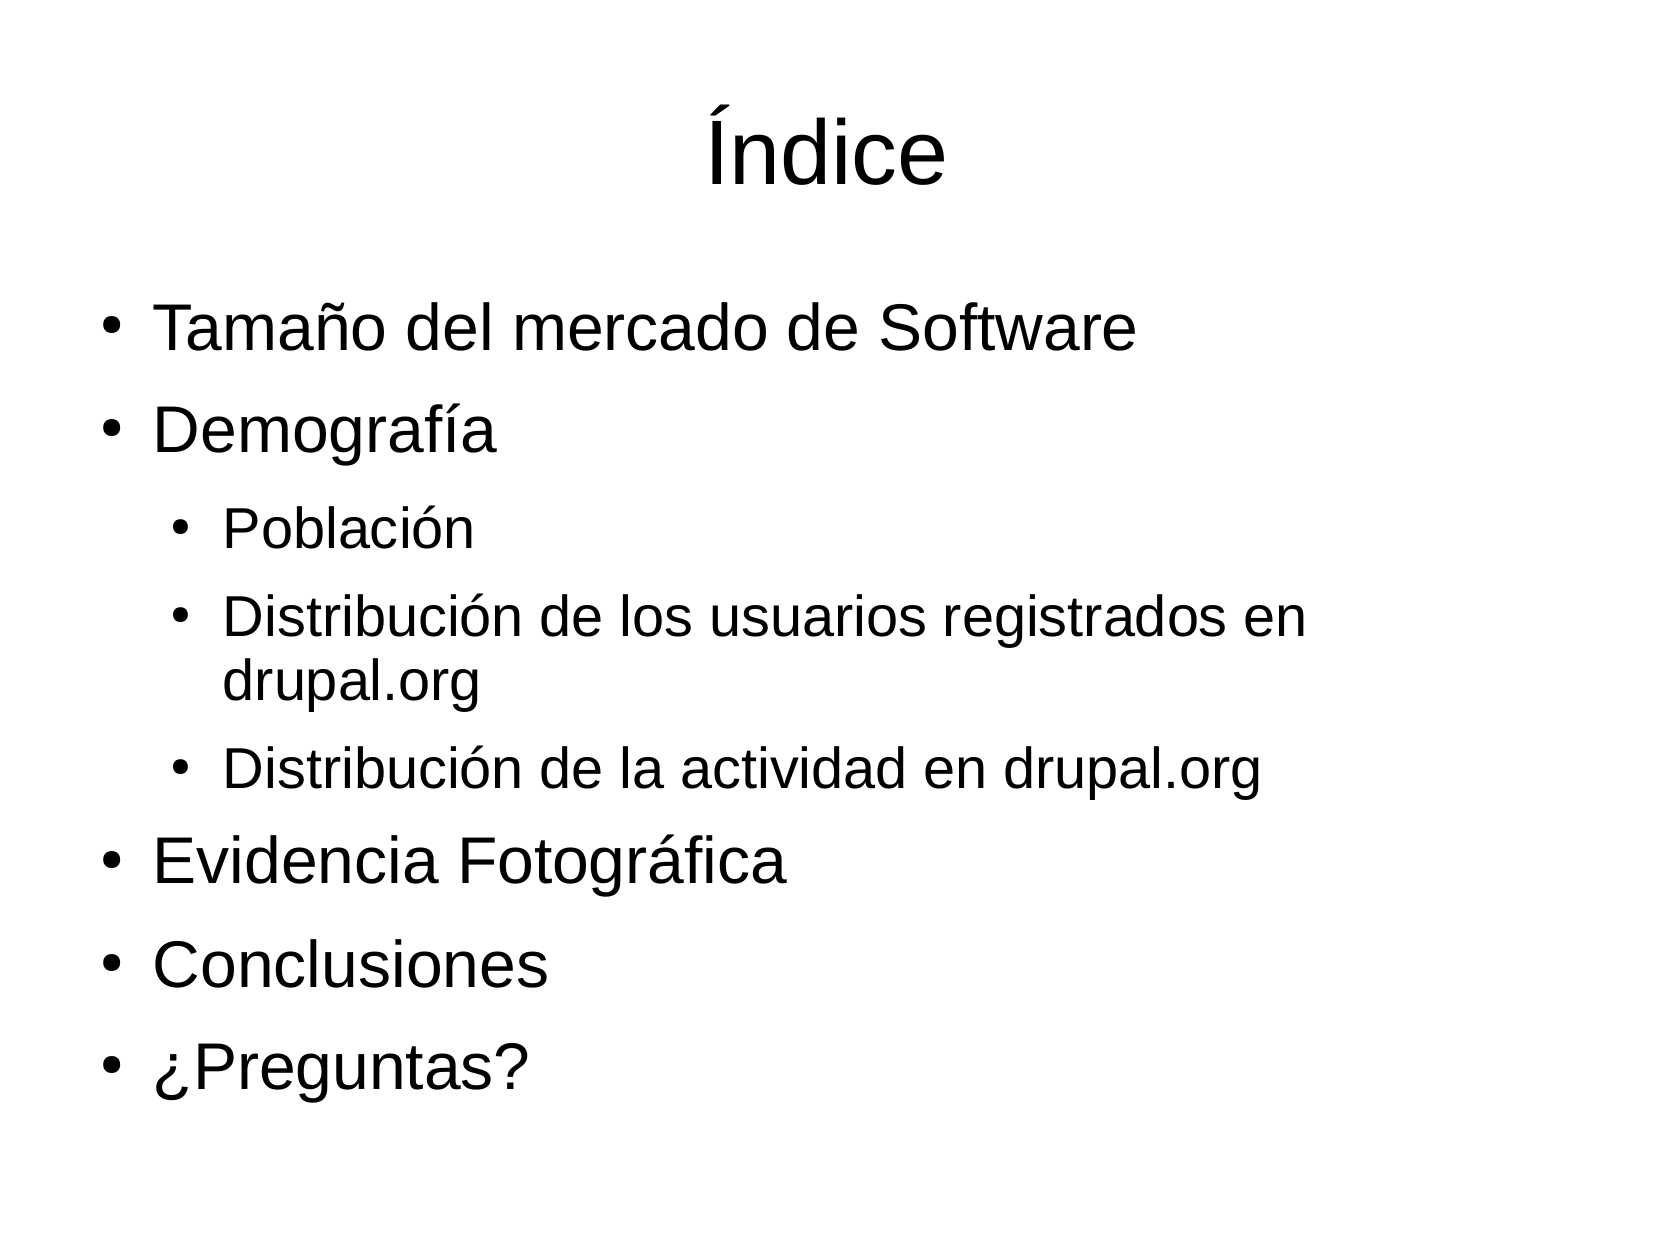

# Índice
Tamaño del mercado de Software
Demografía
Población
Distribución de los usuarios registrados en drupal.org
Distribución de la actividad en drupal.org
Evidencia Fotográfica
Conclusiones
¿Preguntas?